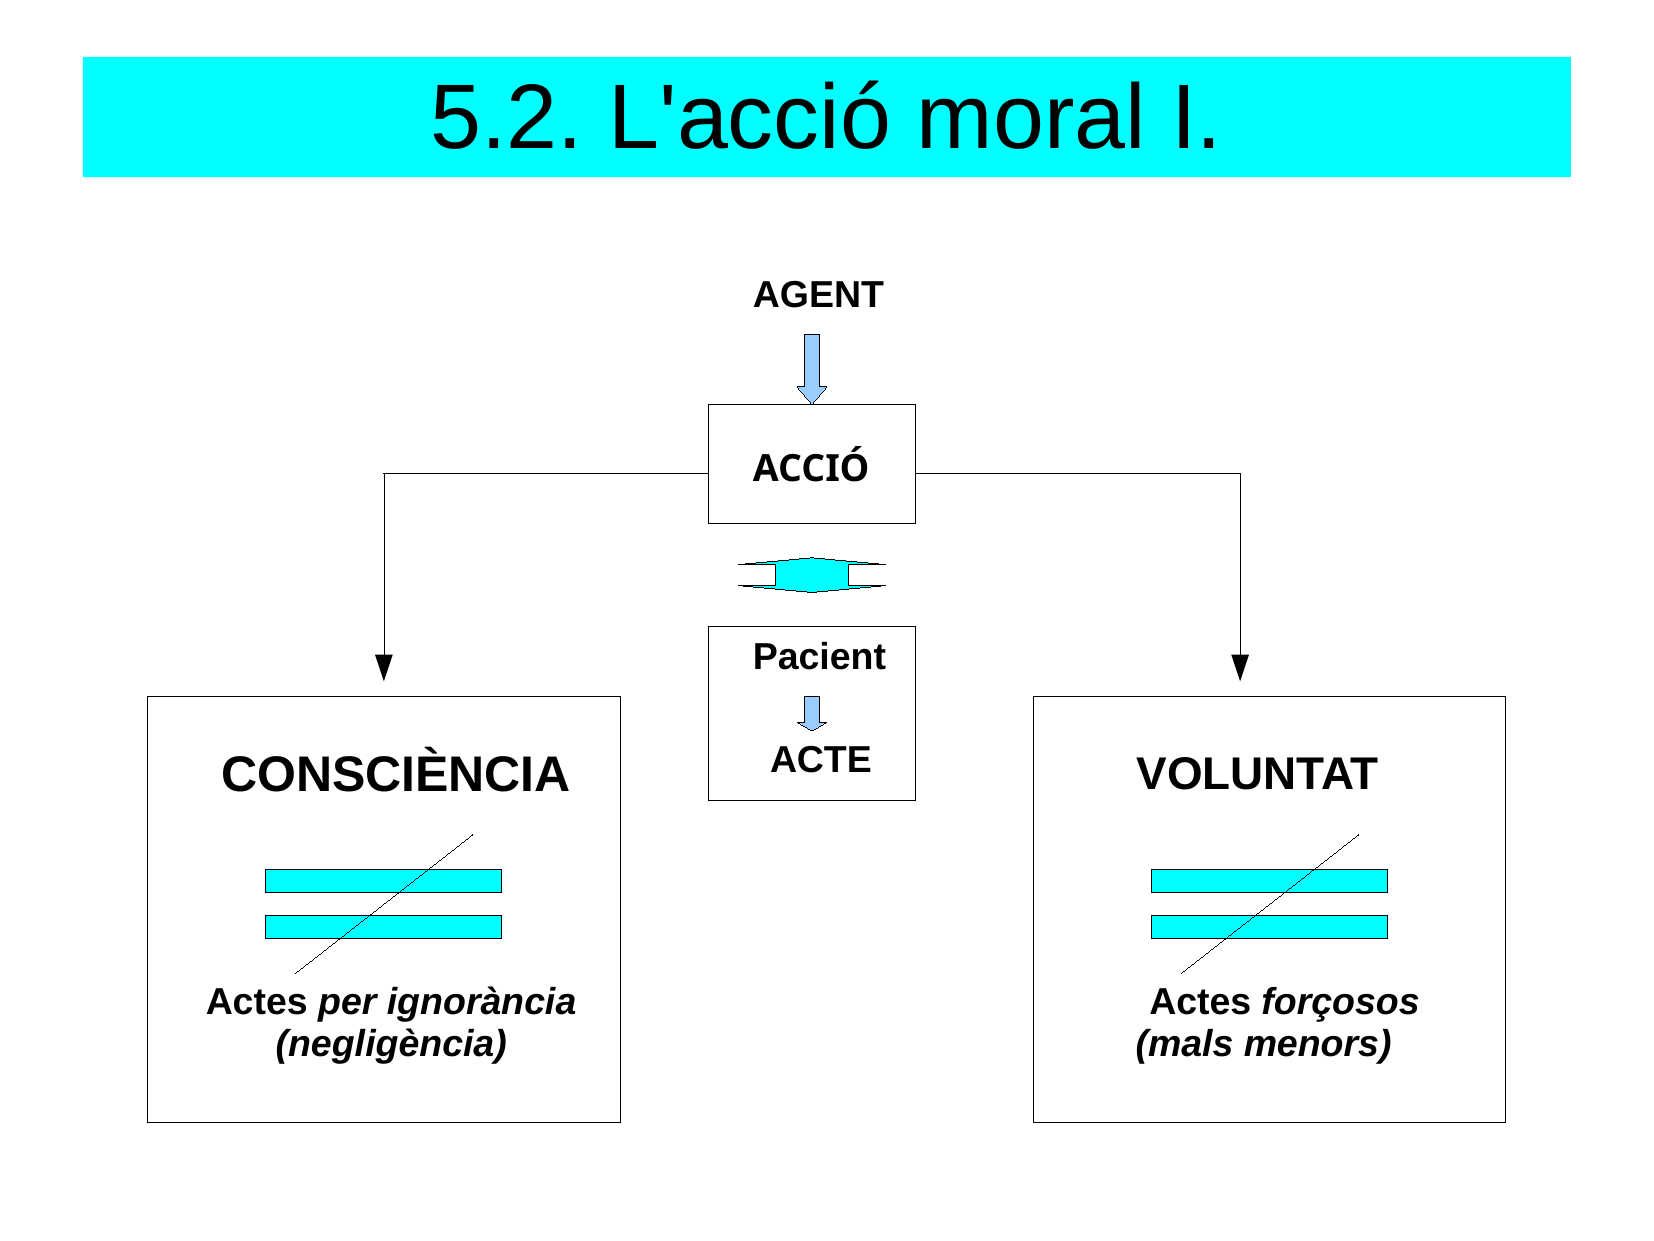

# 5.2. L'acció moral I.
AGENT
ACCIÓ
Pacient
ACTE
CONSCIÈNCIA
VOLUNTAT
Actes per ignorància
(negligència)
 Actes forçosos
(mals menors)